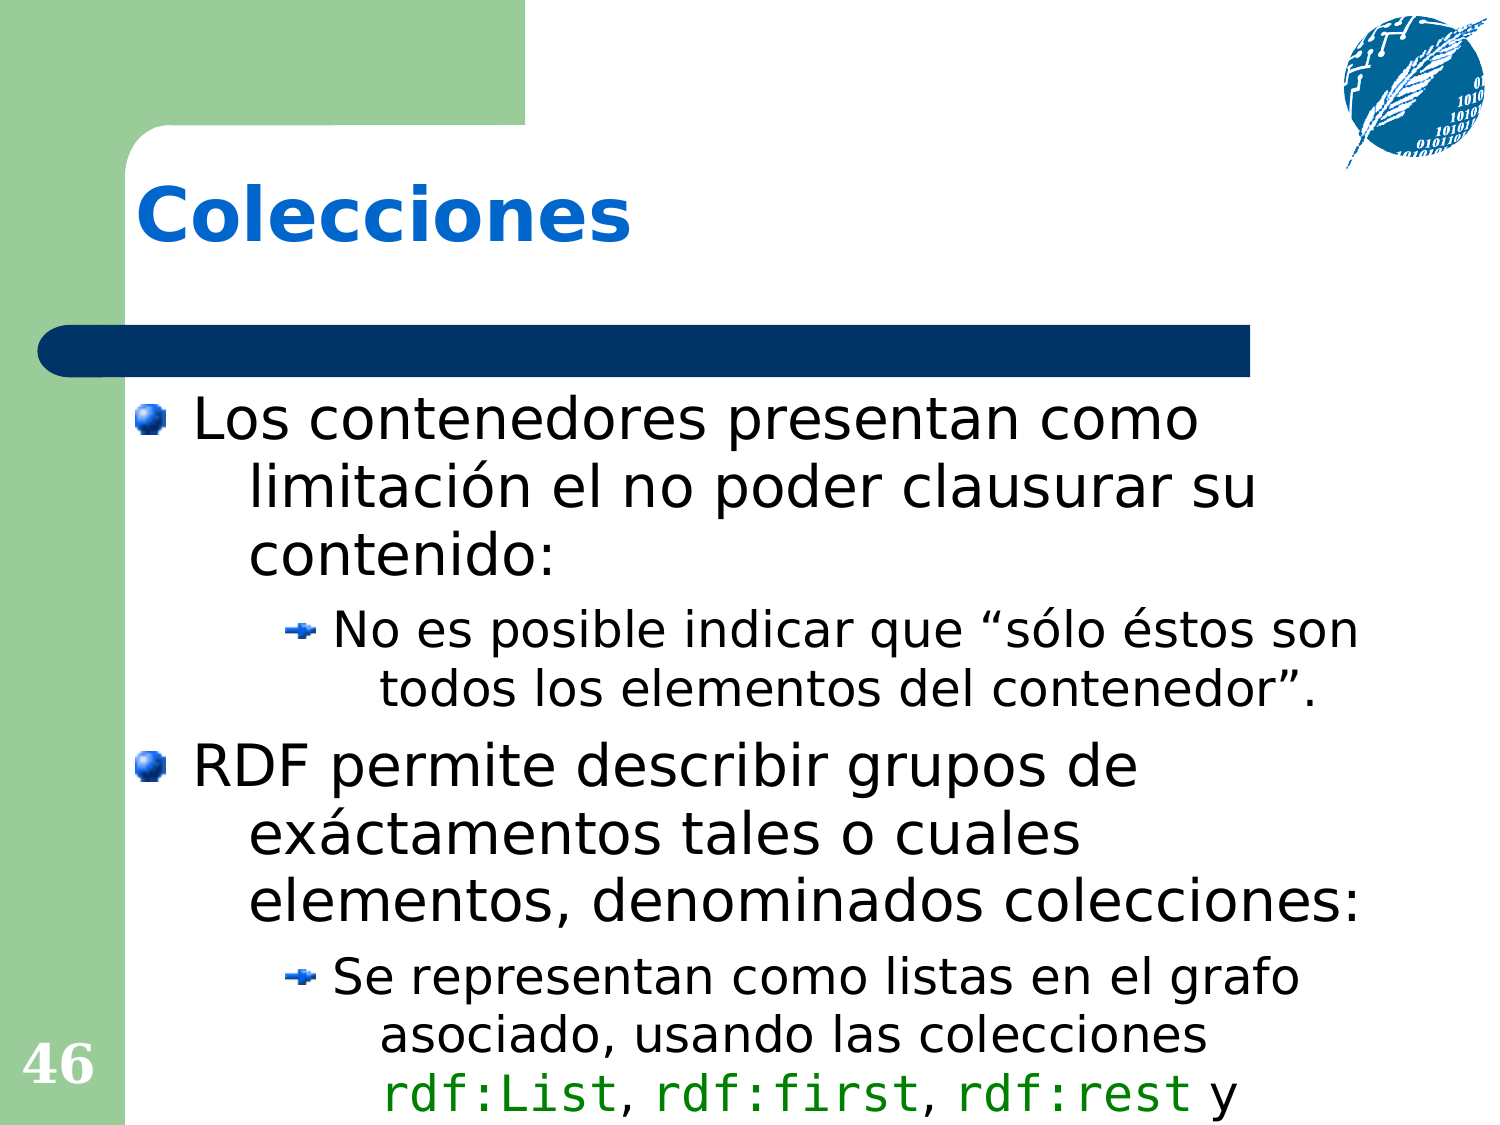

# Colecciones
Los contenedores presentan como limitación el no poder clausurar su contenido:
No es posible indicar que “sólo éstos son todos los elementos del contenedor”.
RDF permite describir grupos de exáctamentos tales o cuales elementos, denominados colecciones:
Se representan como listas en el grafo asociado, usando las colecciones rdf:List, rdf:first, rdf:rest y rdf:nil.
46